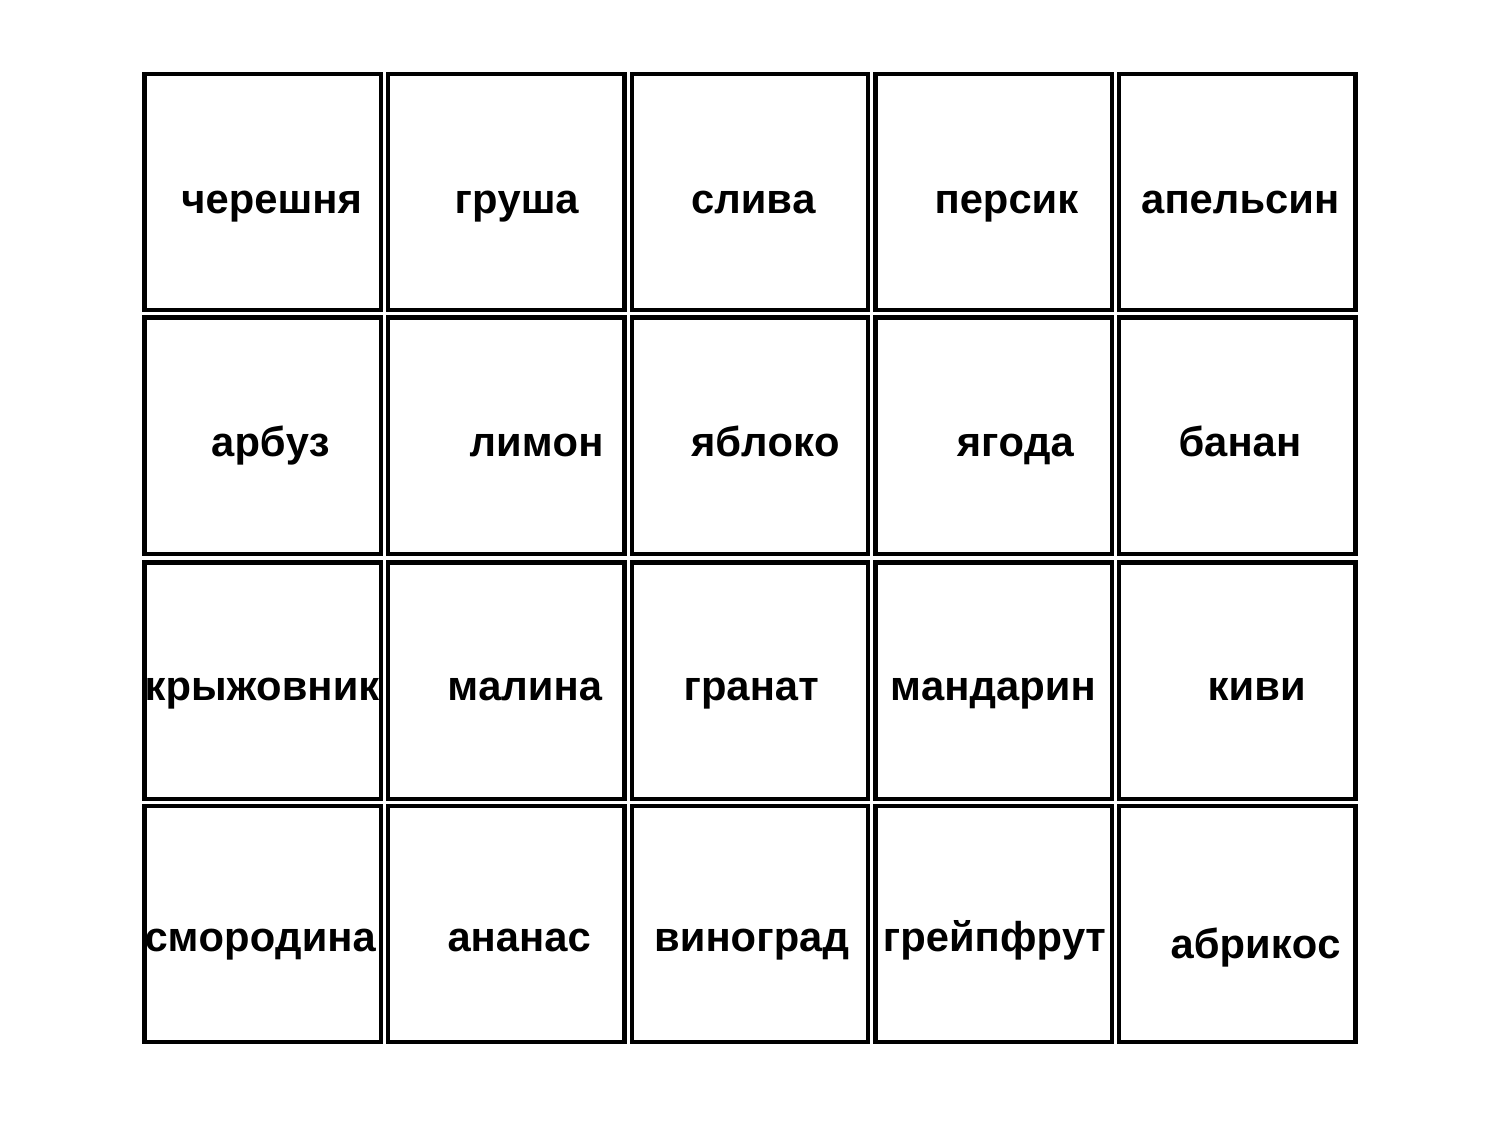

черешня
груша
слива
персик
апельсин
арбуз
лимон
яблоко
ягода
банан
крыжовник
малина
гранат
мандарин
киви
смородина
ананас
виноград
грейпфрут
абрикос